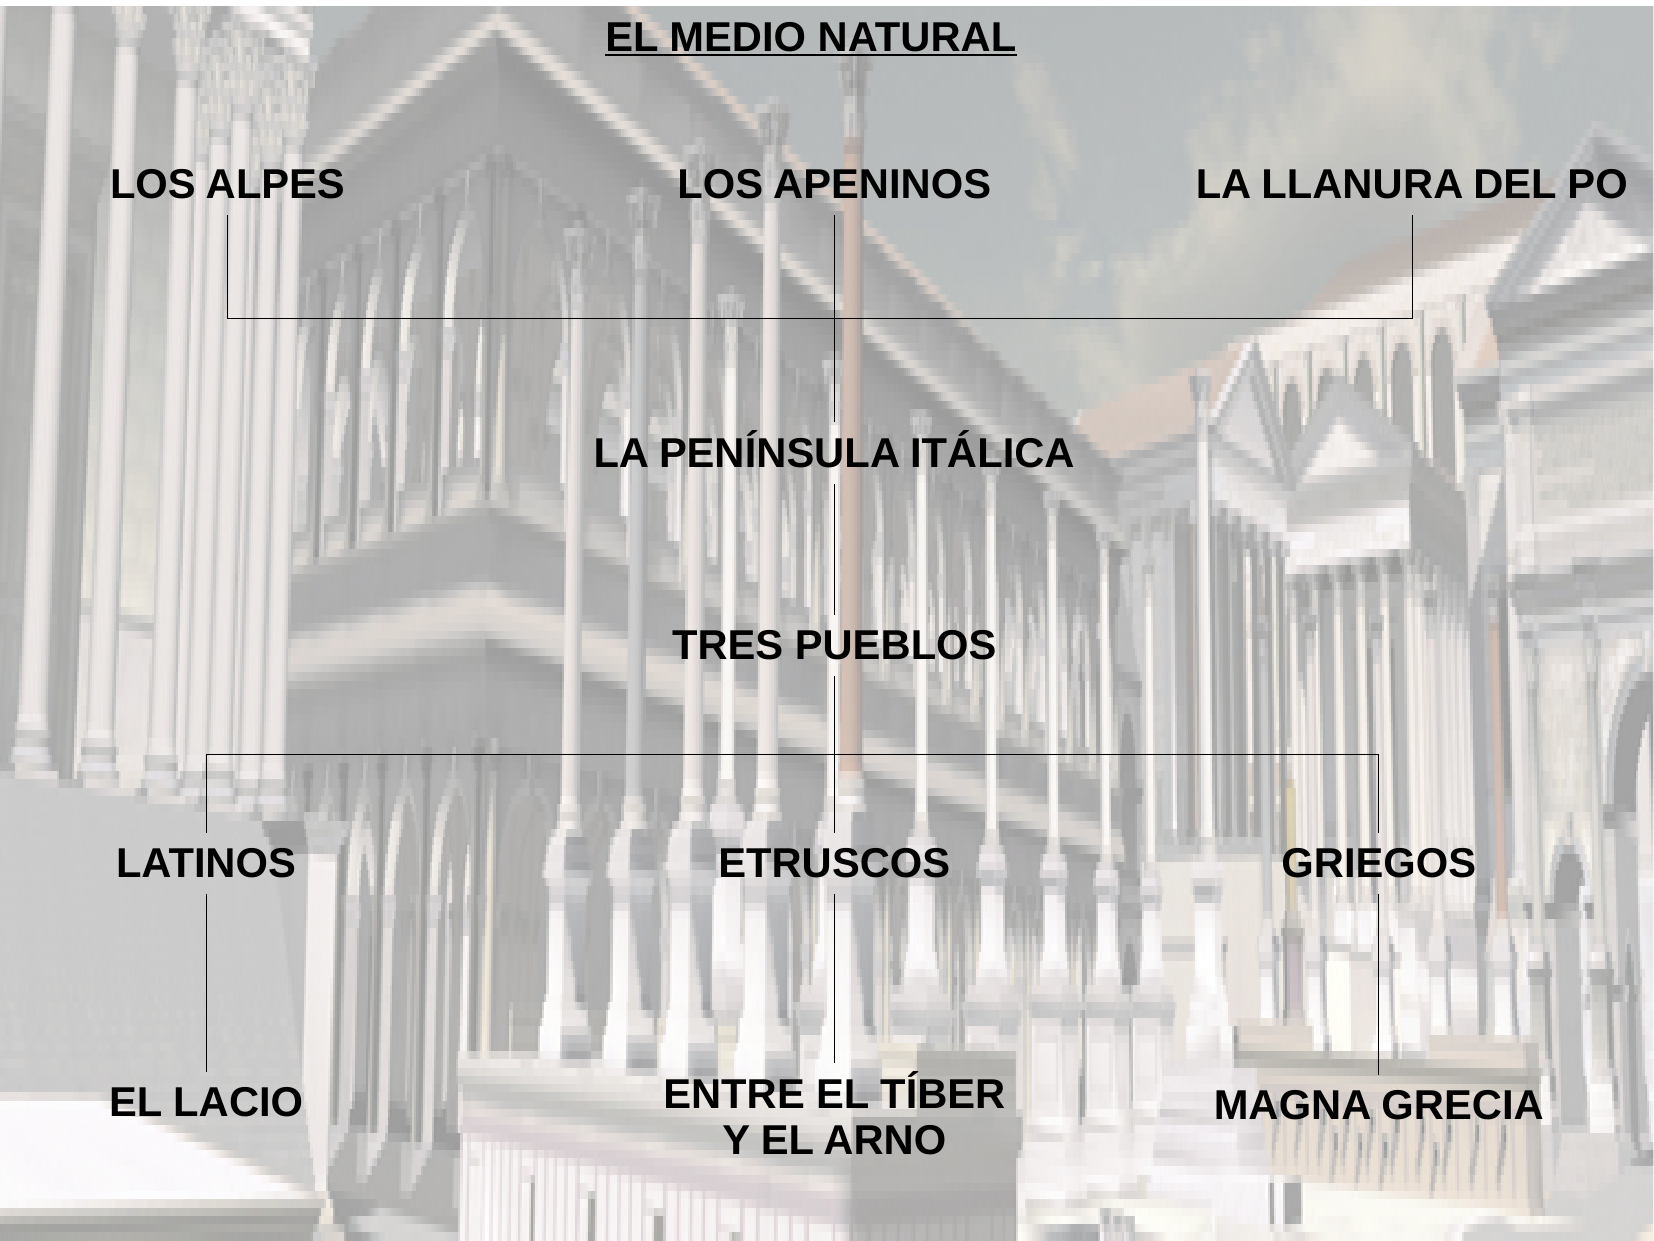

EL MEDIO NATURAL
LOS ALPES
LOS APENINOS
LA LLANURA DEL PO
LA PENÍNSULA ITÁLICA
TRES PUEBLOS
LATINOS
ETRUSCOS
GRIEGOS
ENTRE EL TÍBER
Y EL ARNO
EL LACIO
MAGNA GRECIA